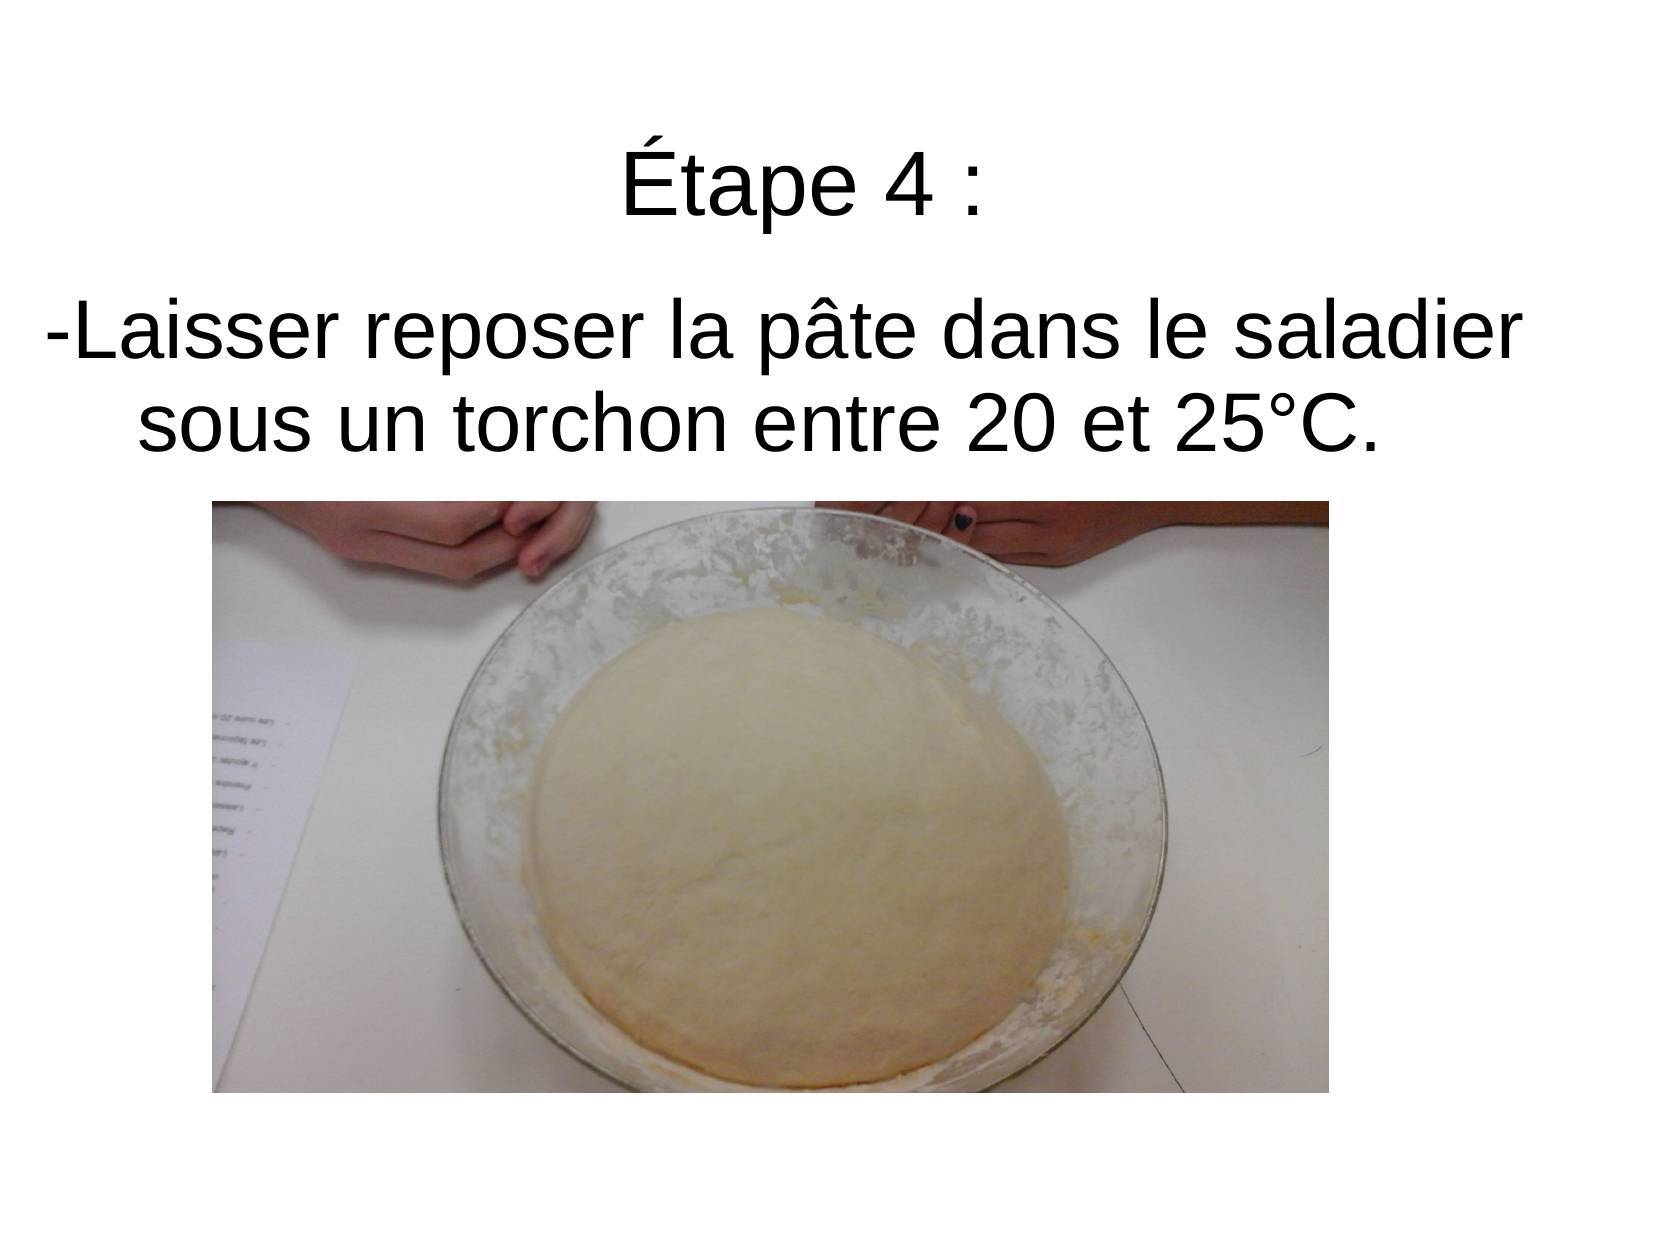

# Étape 4 :
-Laisser reposer la pâte dans le saladier
 sous un torchon entre 20 et 25°C.